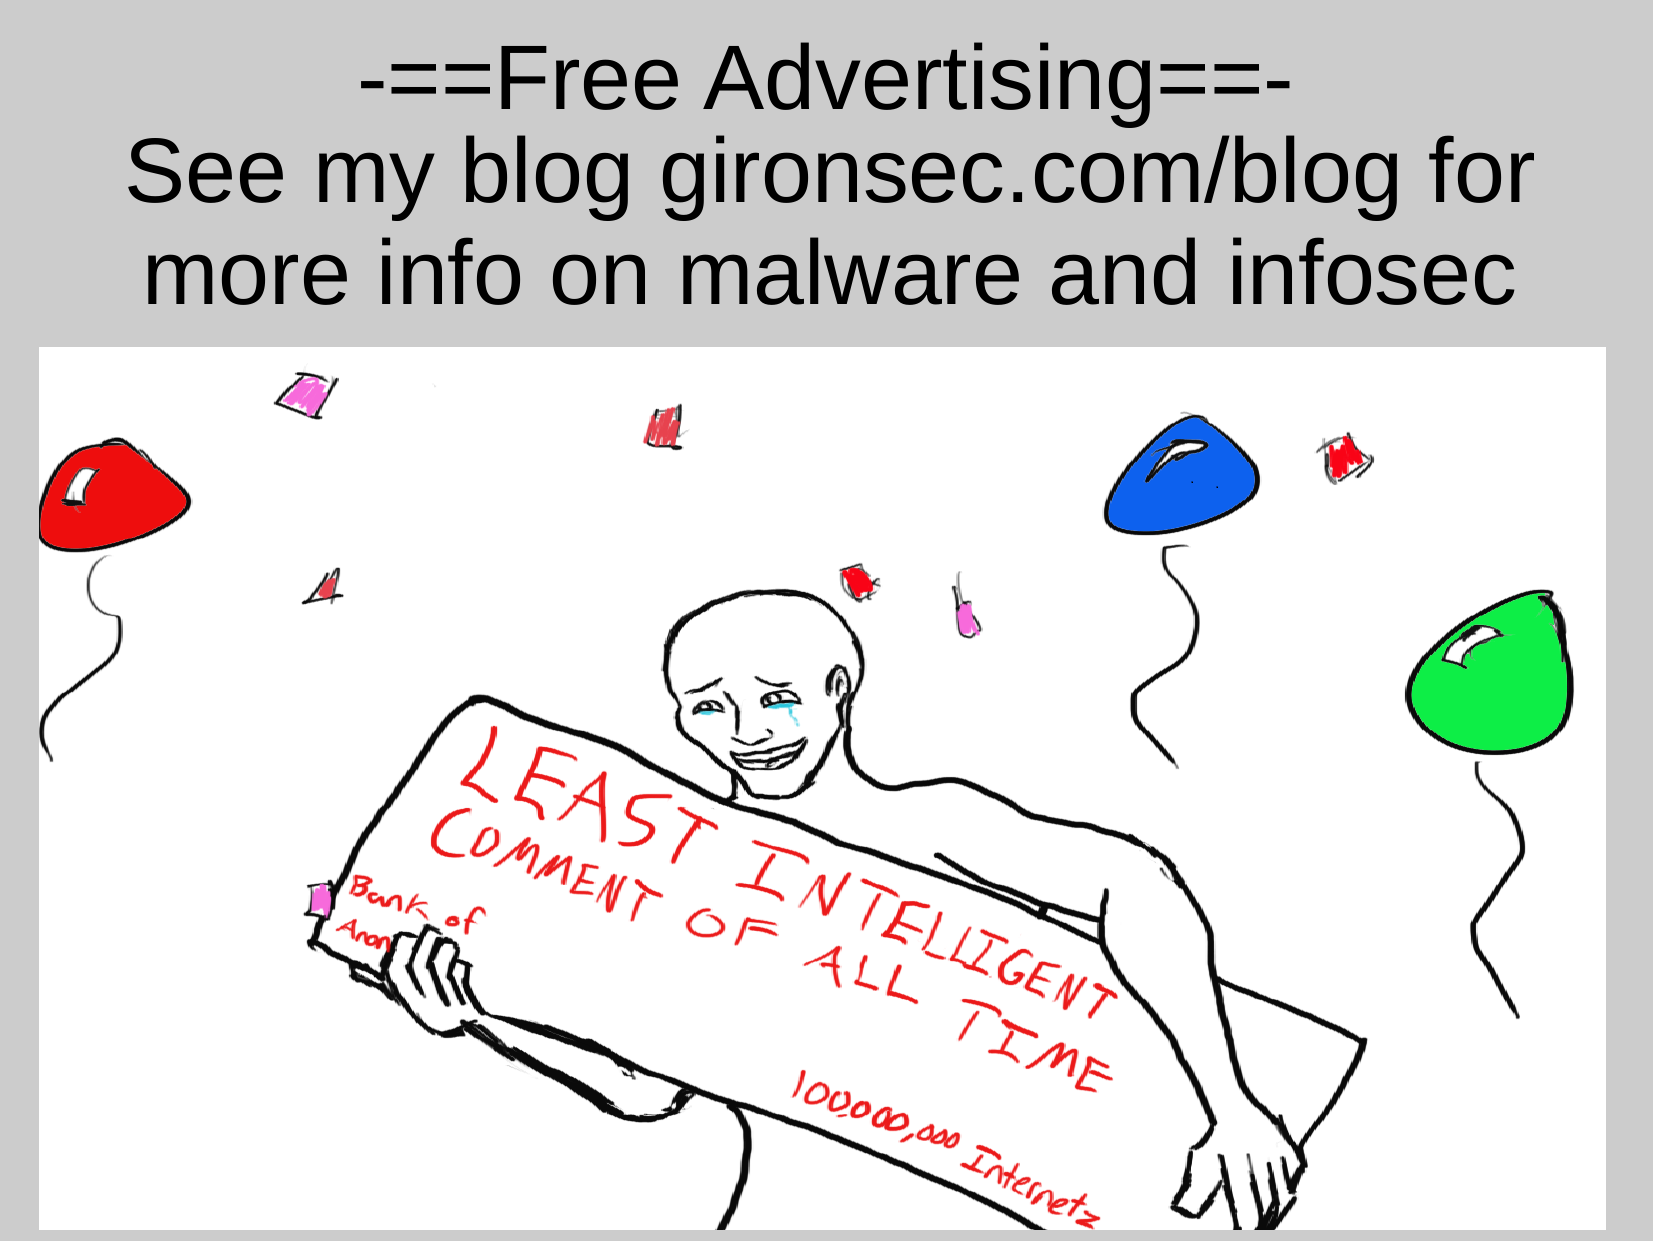

-==Free Advertising==-
# See my blog gironsec.com/blog for more info on malware and infosec